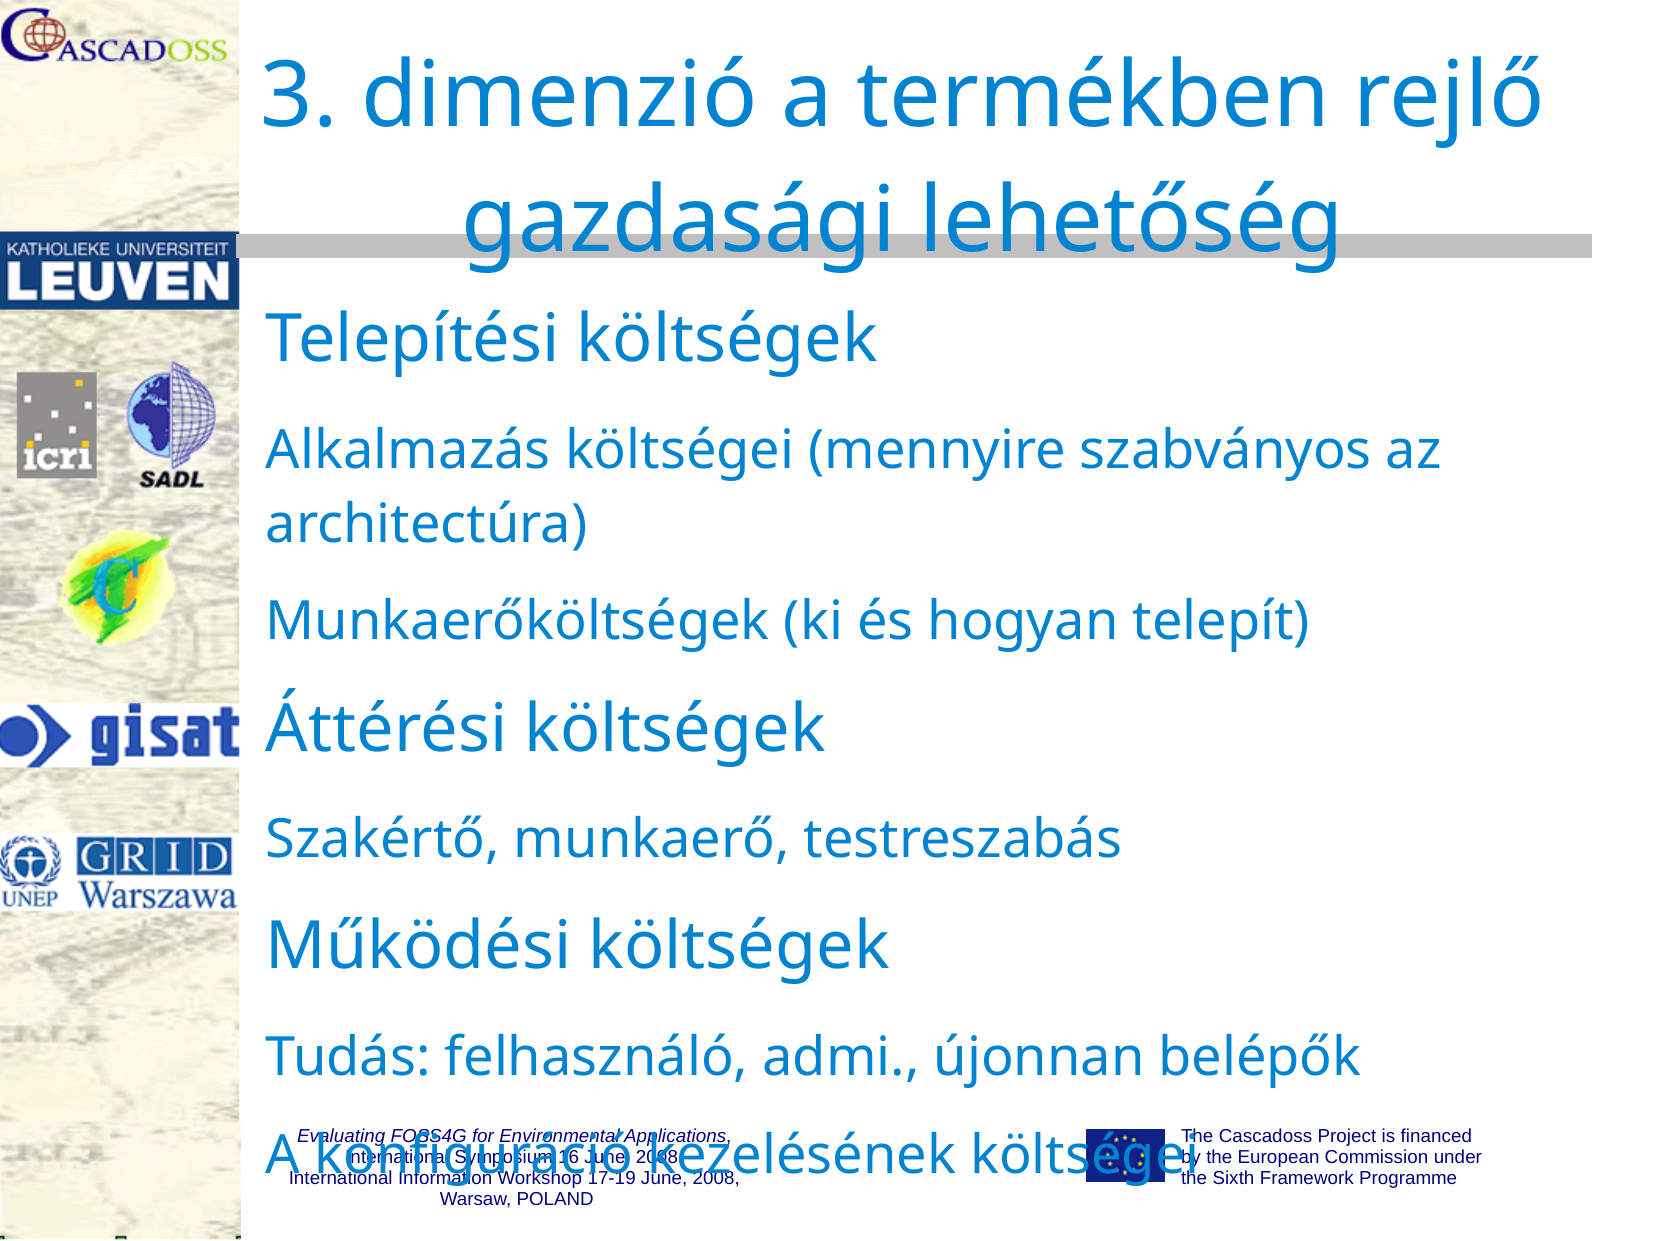

# 3. dimenzió a termékben rejlő gazdasági lehetőség
Telepítési költségek
Alkalmazás költségei (mennyire szabványos az architectúra)
Munkaerőköltségek (ki és hogyan telepít)
Áttérési költségek
Szakértő, munkaerő, testreszabás
Működési költségek
Tudás: felhasználó, admi., újonnan belépők
A konfiguráció kezelésének költségei